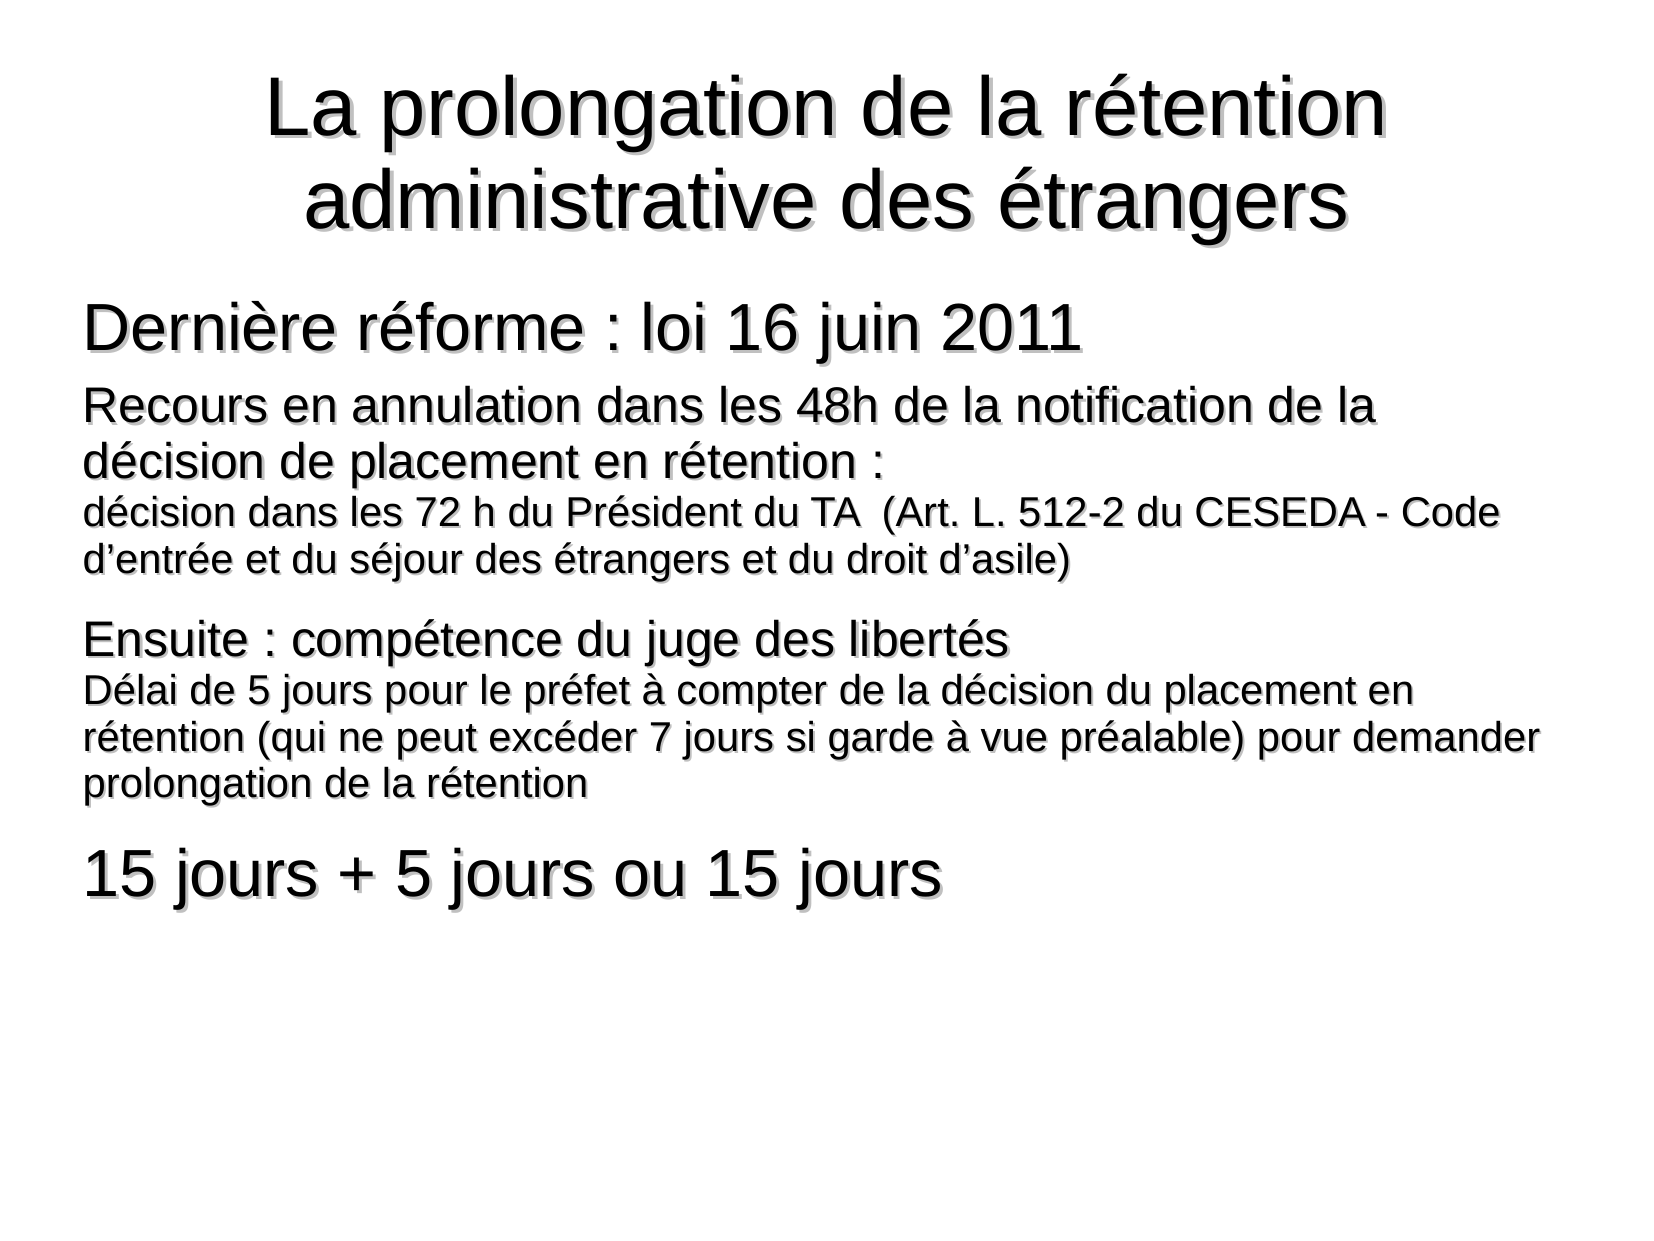

# La prolongation de la rétention administrative des étrangers
Dernière réforme : loi 16 juin 2011
Recours en annulation dans les 48h de la notification de la décision de placement en rétention :
décision dans les 72 h du Président du TA (Art. L. 512-2 du CESEDA - Code d’entrée et du séjour des étrangers et du droit d’asile)
Ensuite : compétence du juge des libertés
Délai de 5 jours pour le préfet à compter de la décision du placement en rétention (qui ne peut excéder 7 jours si garde à vue préalable) pour demander prolongation de la rétention
15 jours + 5 jours ou 15 jours